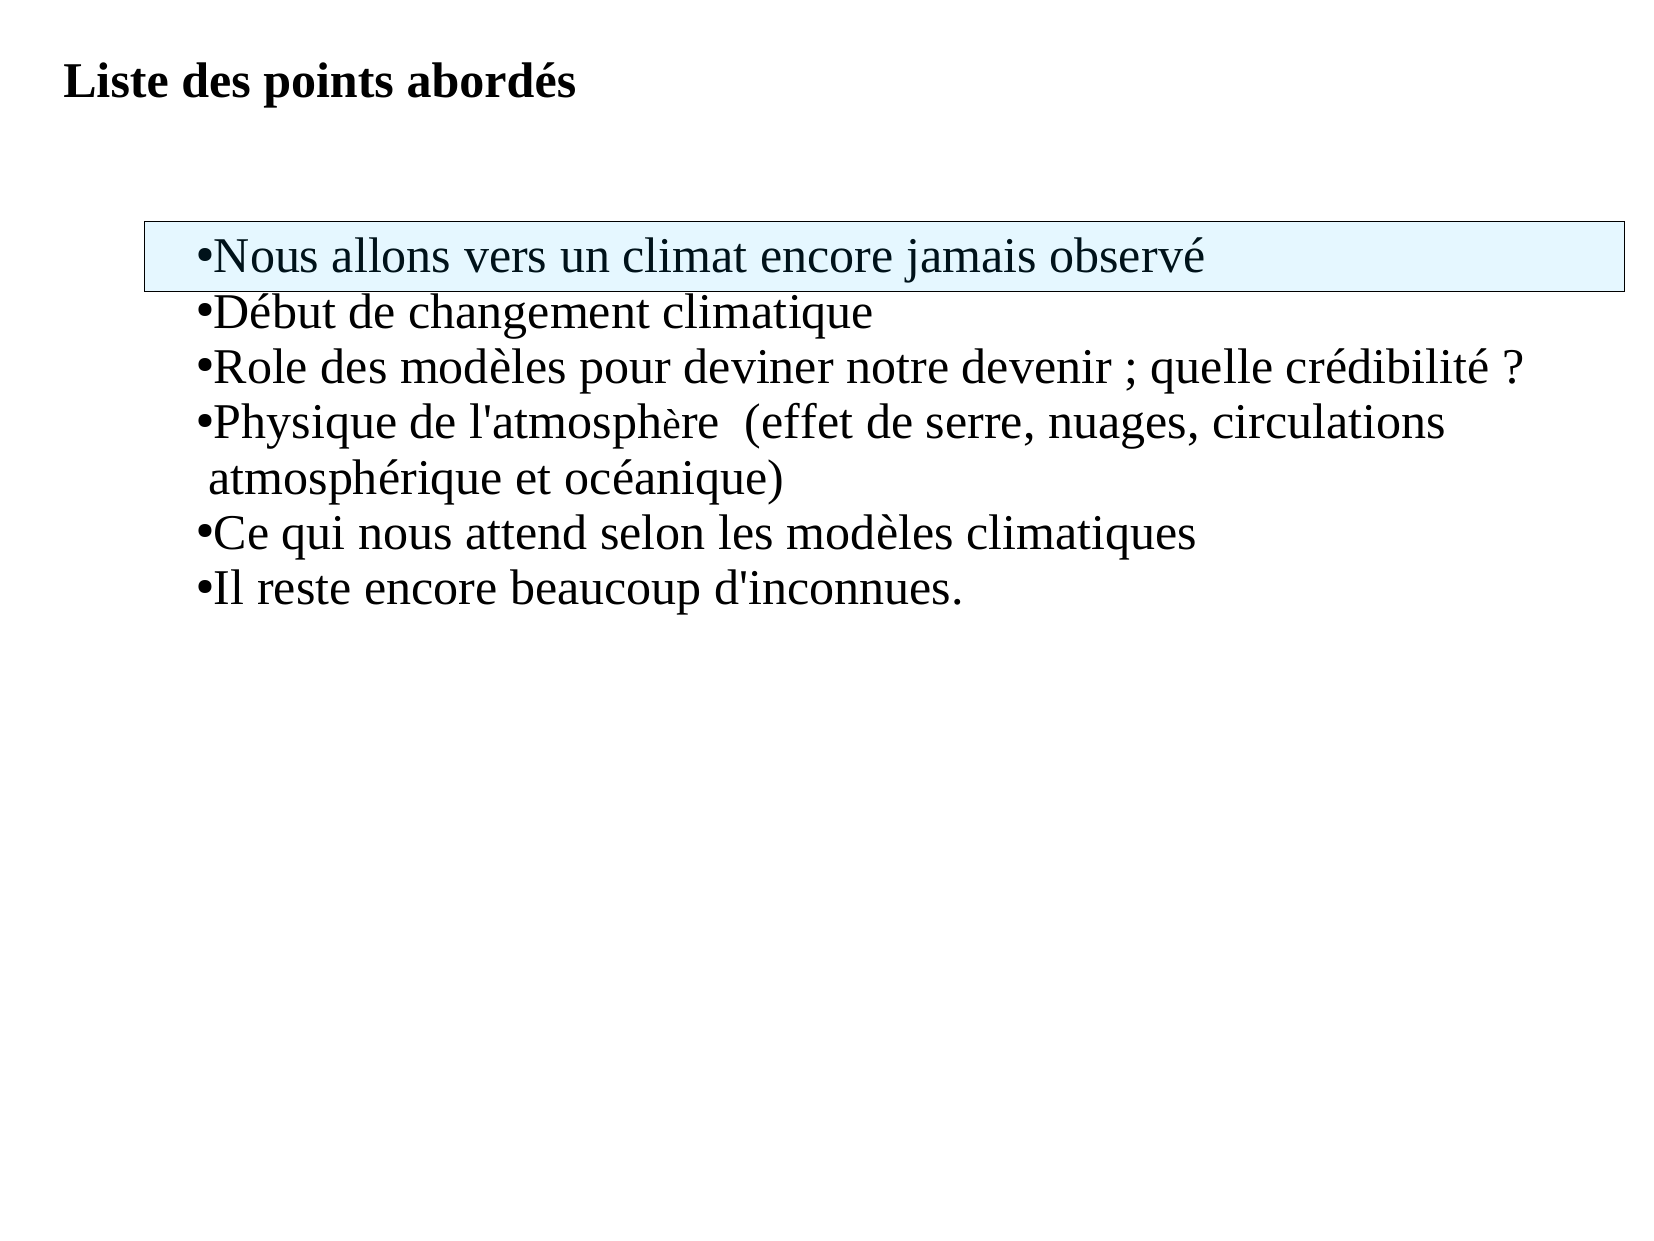

Liste des points abordés
Nous allons vers un climat encore jamais observé
Début de changement climatique
Role des modèles pour deviner notre devenir ; quelle crédibilité ?
Physique de l'atmosphère (effet de serre, nuages, circulations
 atmosphérique et océanique)
Ce qui nous attend selon les modèles climatiques
Il reste encore beaucoup d'inconnues.